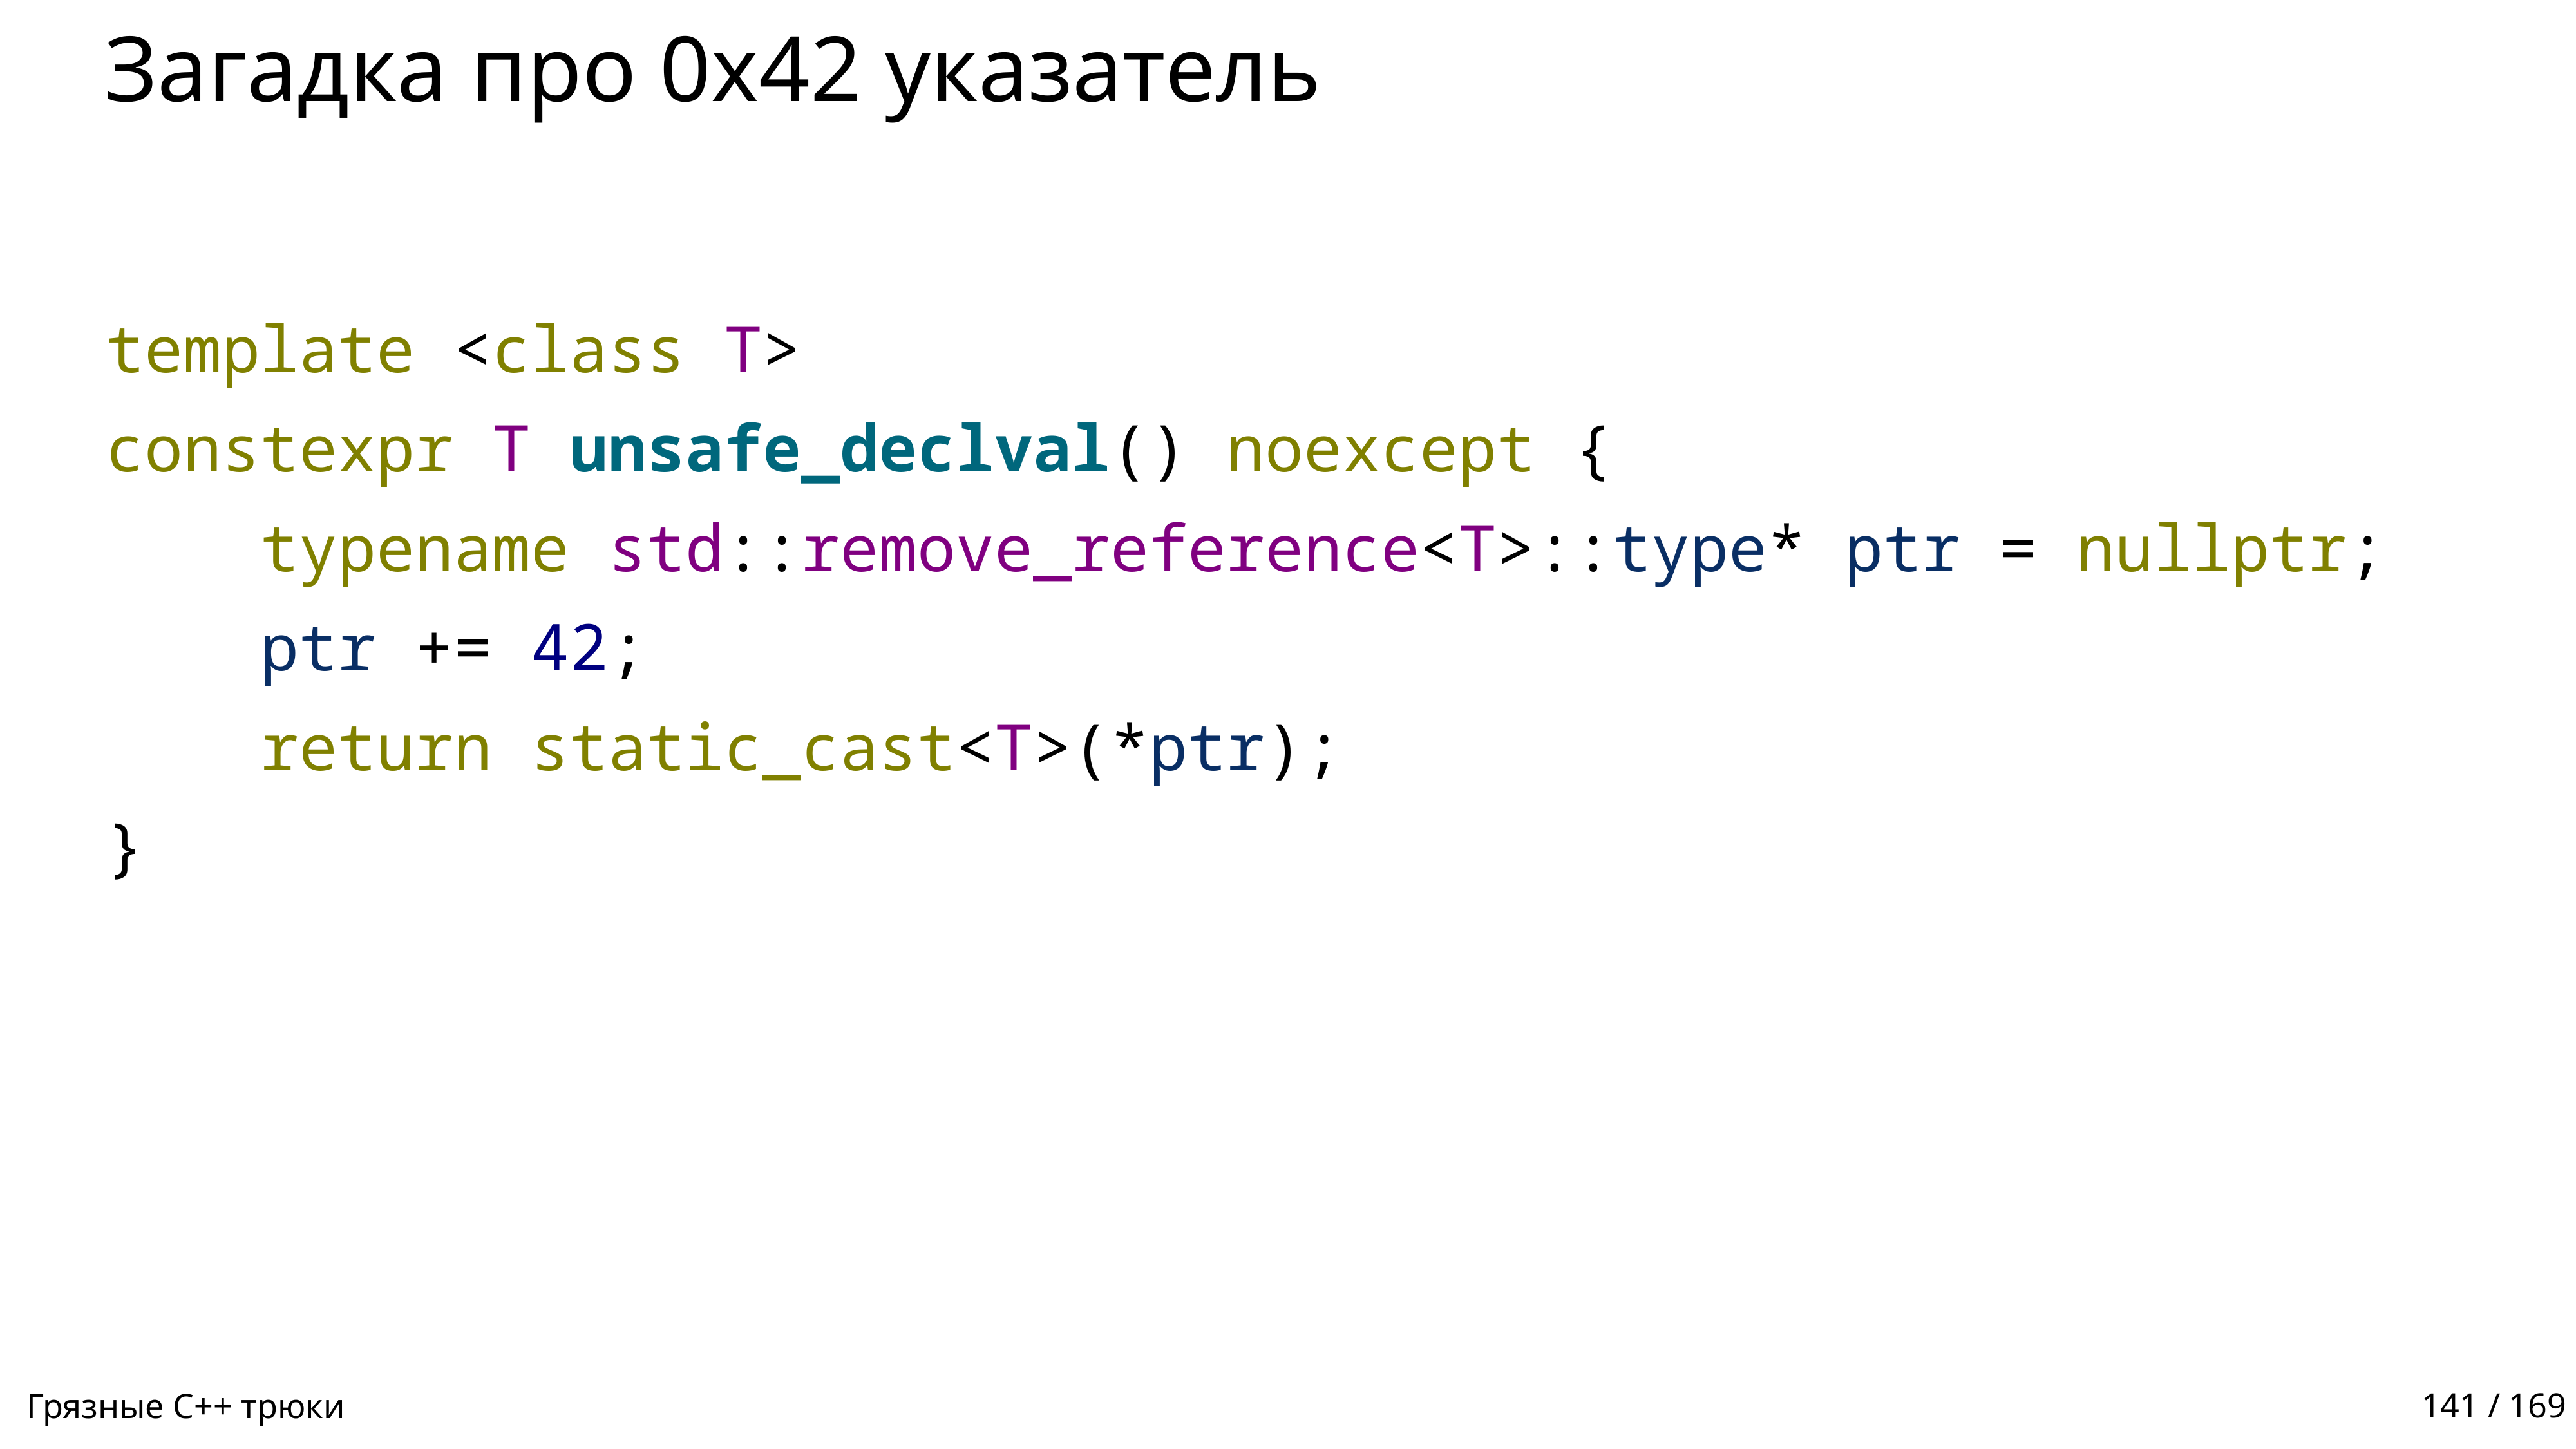

Загадка про 0x42 указатель
# template <class T>
constexpr T unsafe_declval() noexcept {
 typename std::remove_reference<T>::type* ptr = nullptr;
 ptr += 42;
 return static_cast<T>(*ptr);
}
Грязные C++ трюки